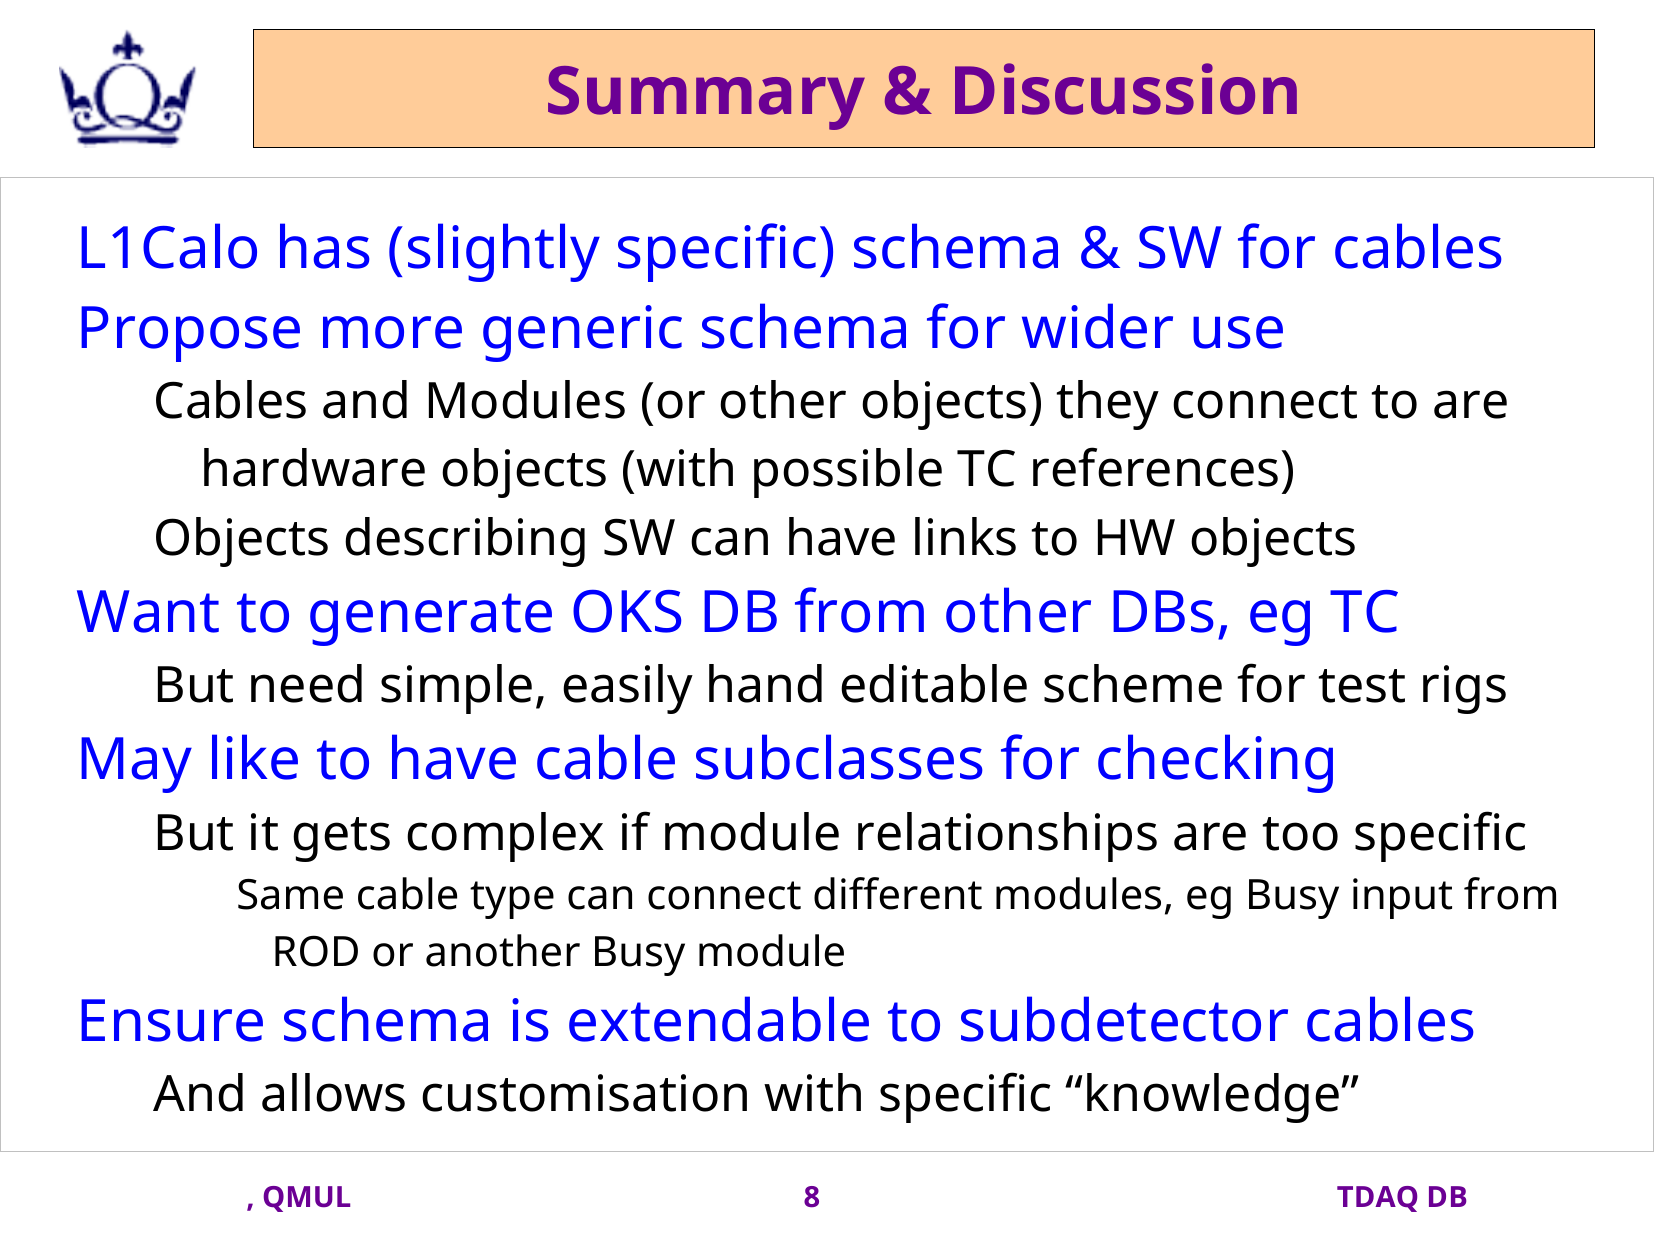

# Summary & Discussion
L1Calo has (slightly specific) schema & SW for cables
Propose more generic schema for wider use
Cables and Modules (or other objects) they connect to are hardware objects (with possible TC references)
Objects describing SW can have links to HW objects
Want to generate OKS DB from other DBs, eg TC
But need simple, easily hand editable scheme for test rigs
May like to have cable subclasses for checking
But it gets complex if module relationships are too specific
Same cable type can connect different modules, eg Busy input from ROD or another Busy module
Ensure schema is extendable to subdetector cables
And allows customisation with specific “knowledge”